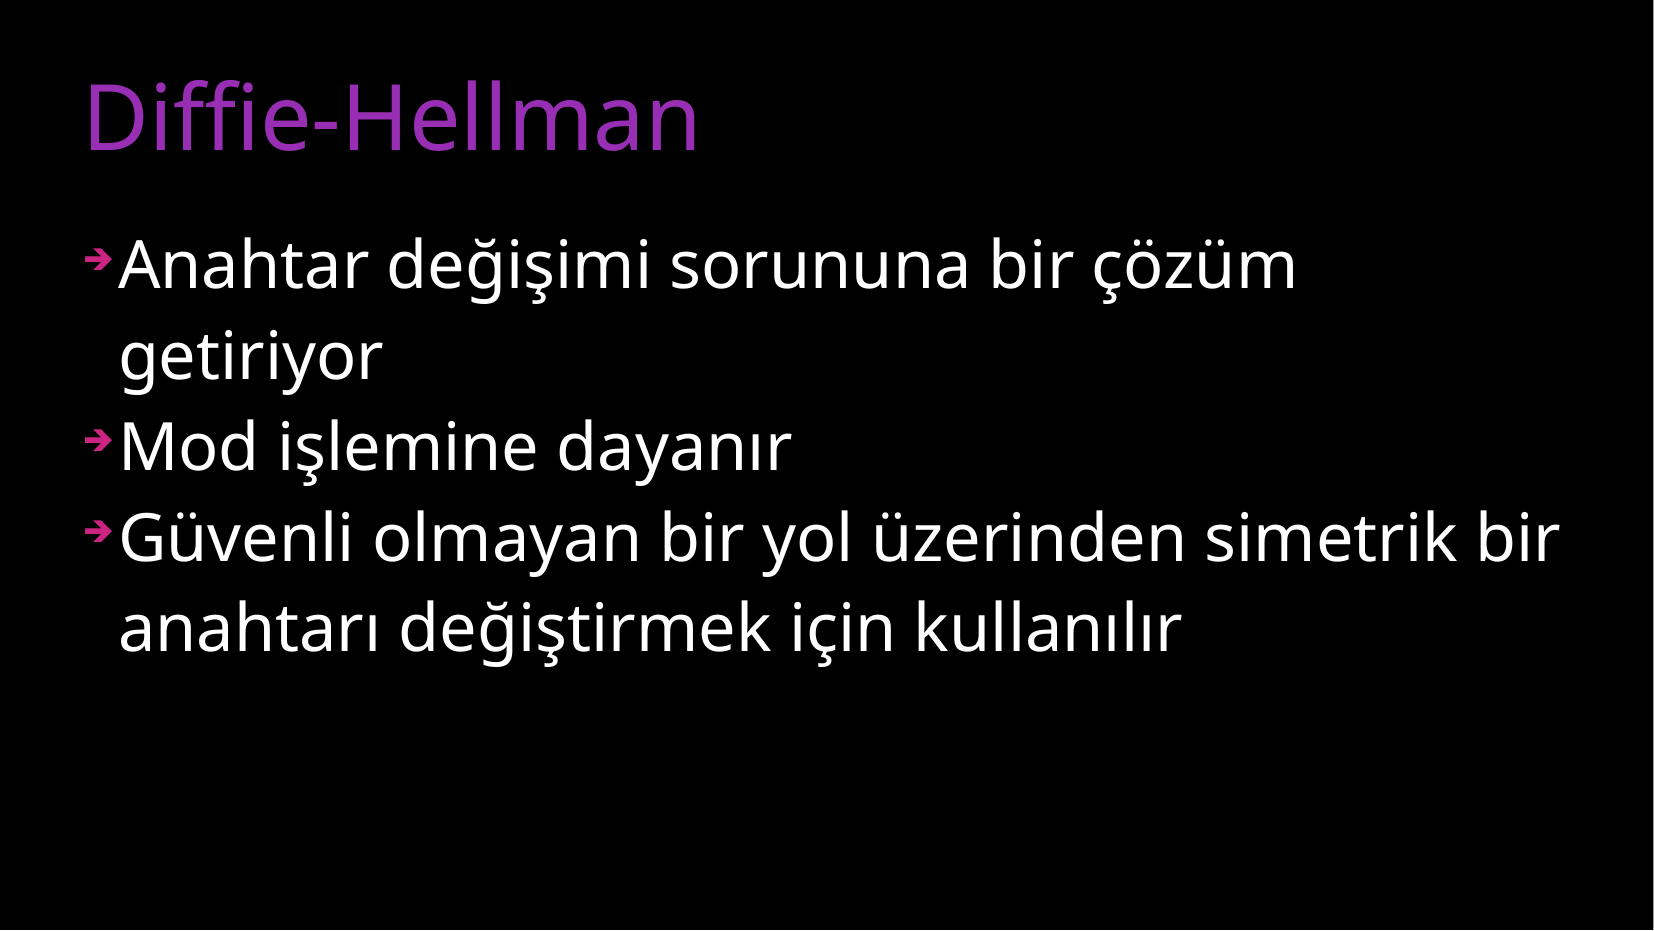

# Diffie-Hellman
Anahtar değişimi sorununa bir çözüm getiriyor
Mod işlemine dayanır
Güvenli olmayan bir yol üzerinden simetrik bir anahtarı değiştirmek için kullanılır